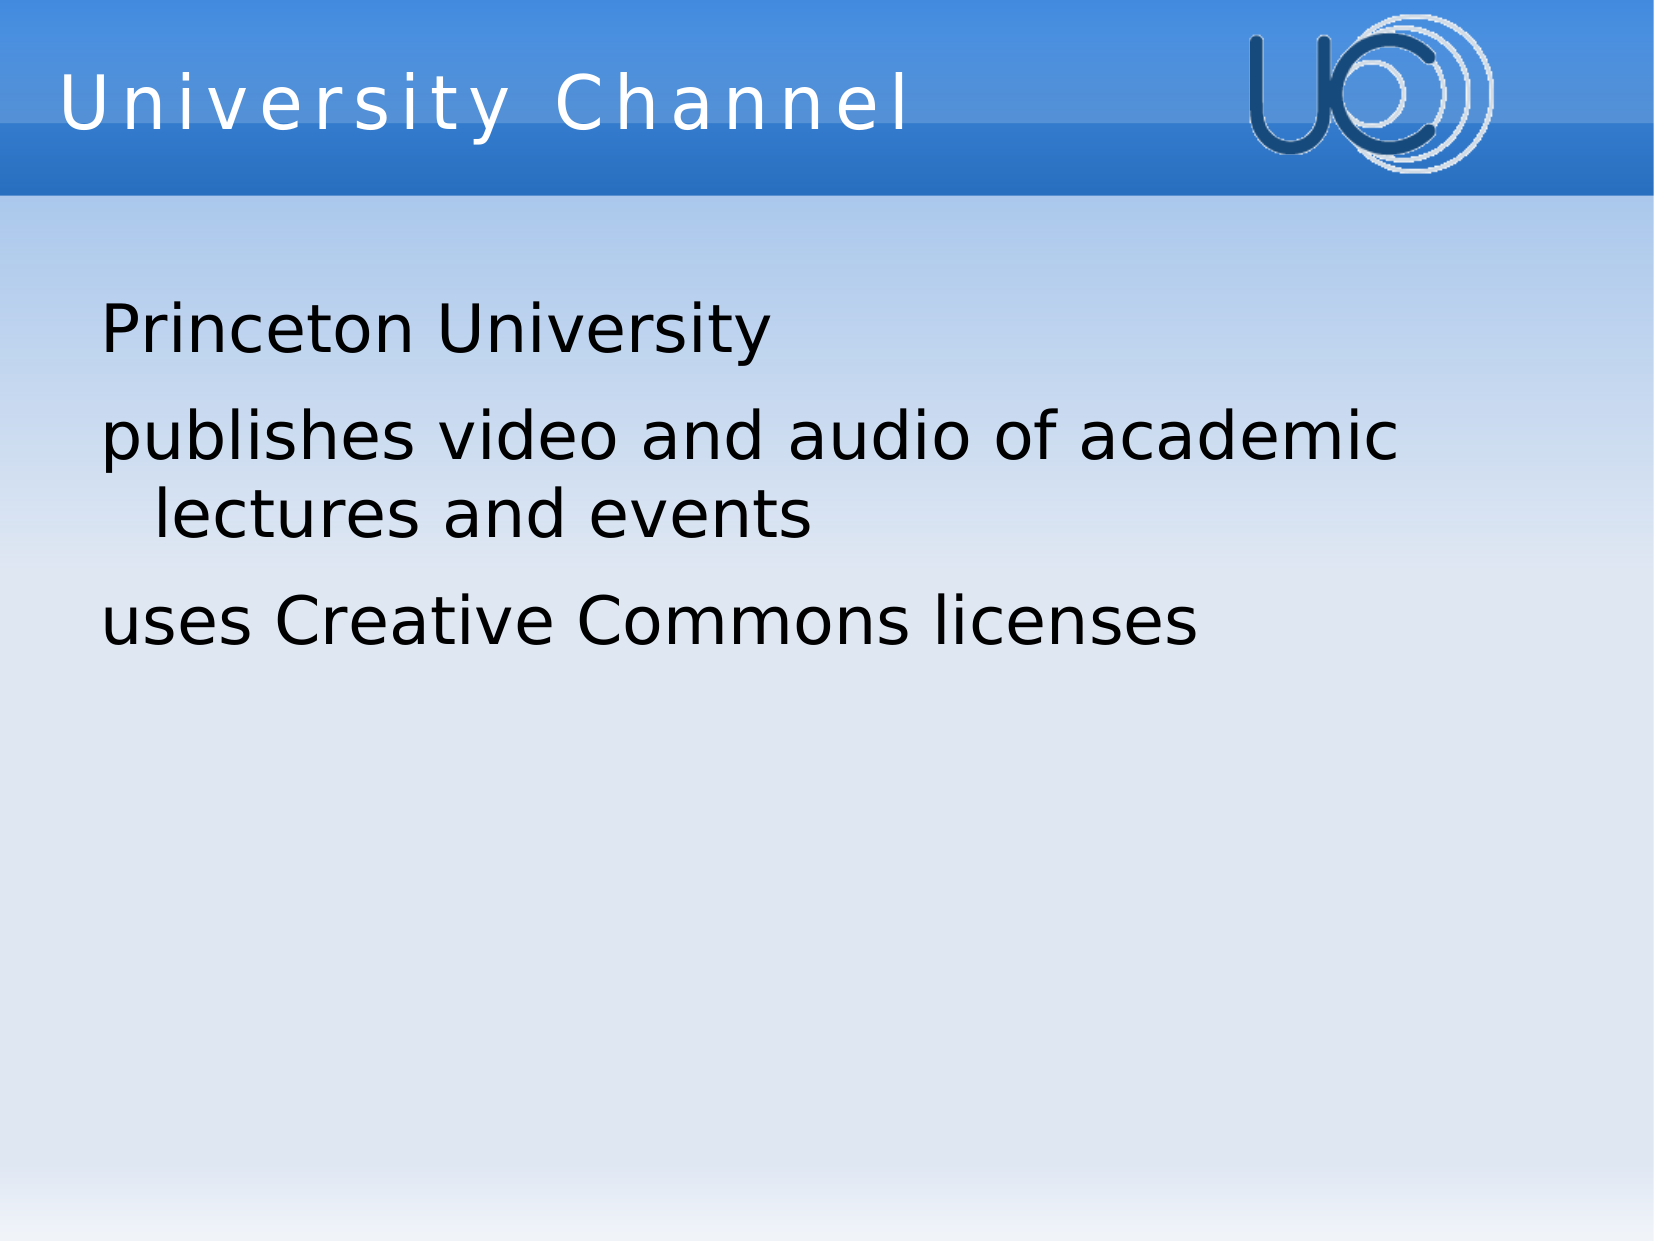

# University Channel
Princeton University
publishes video and audio of academic lectures and events
uses Creative Commons licenses